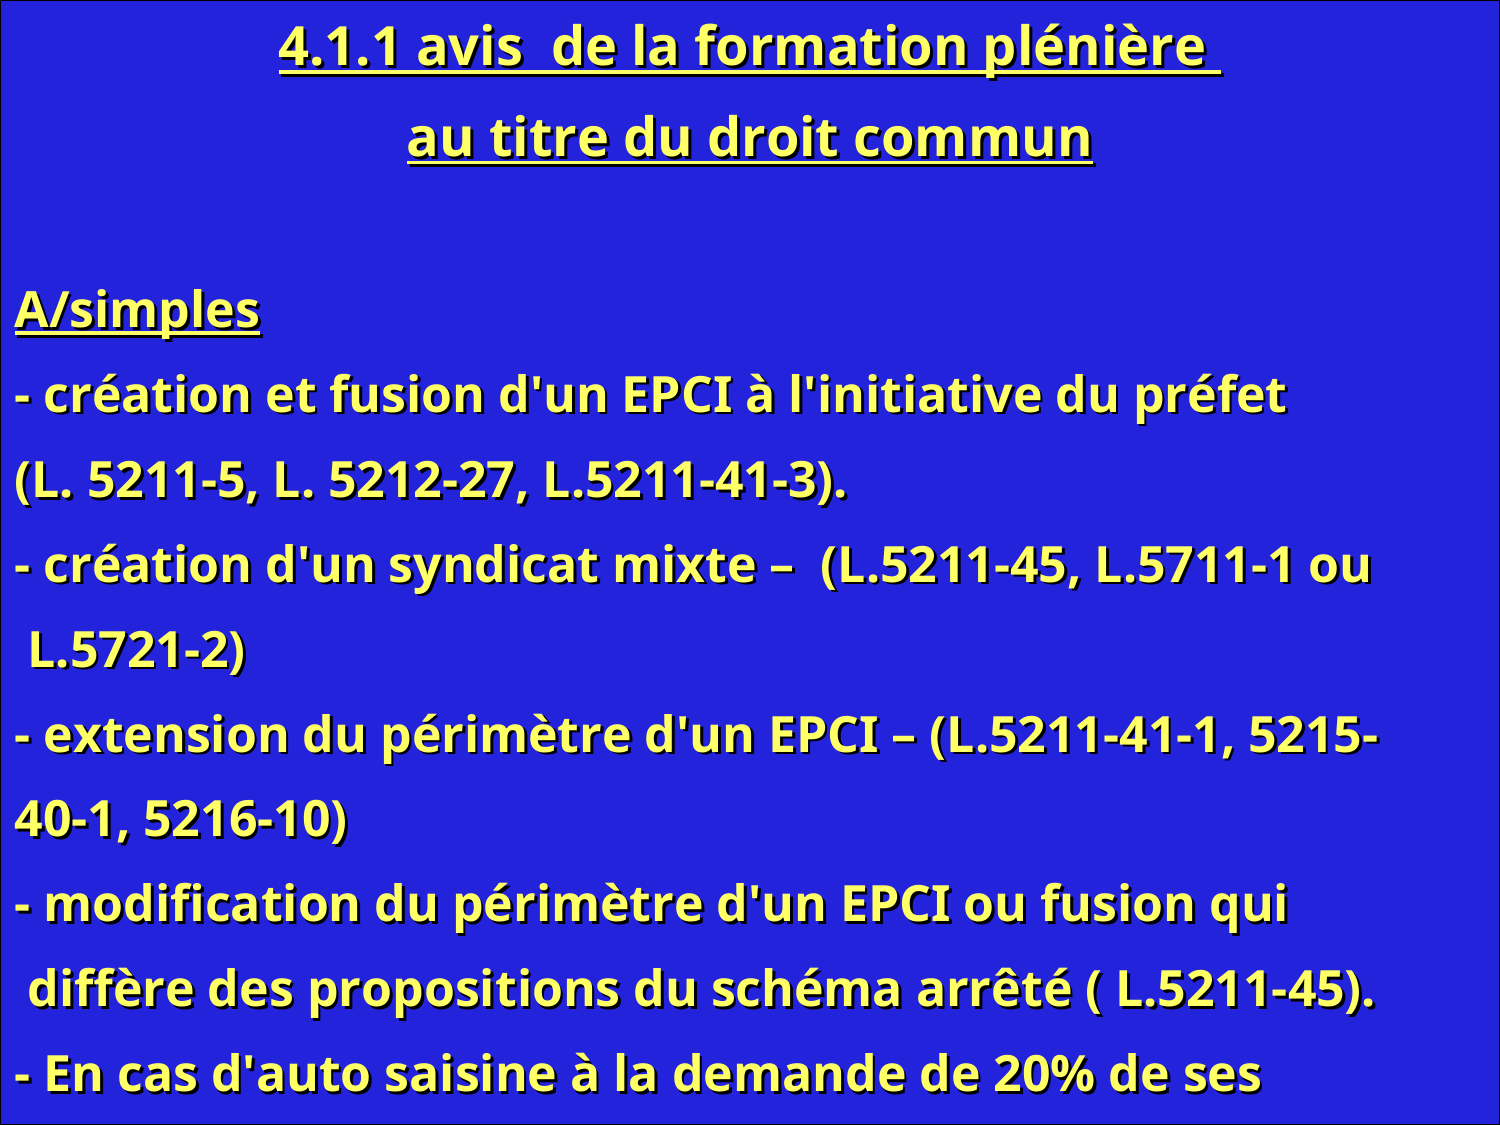

4.1.1 avis de la formation plénière
au titre du droit commun
A/simples
- création et fusion d'un EPCI à l'initiative du préfet
(L. 5211-5, L. 5212-27, L.5211-41-3).
- création d'un syndicat mixte – (L.5211-45, L.5711-1 ou
 L.5721-2)
- extension du périmètre d'un EPCI – (L.5211-41-1, 5215-
40-1, 5216-10)
- modification du périmètre d'un EPCI ou fusion qui
 diffère des propositions du schéma arrêté ( L.5211-45).
- En cas d'auto saisine à la demande de 20% de ses
membres.
#